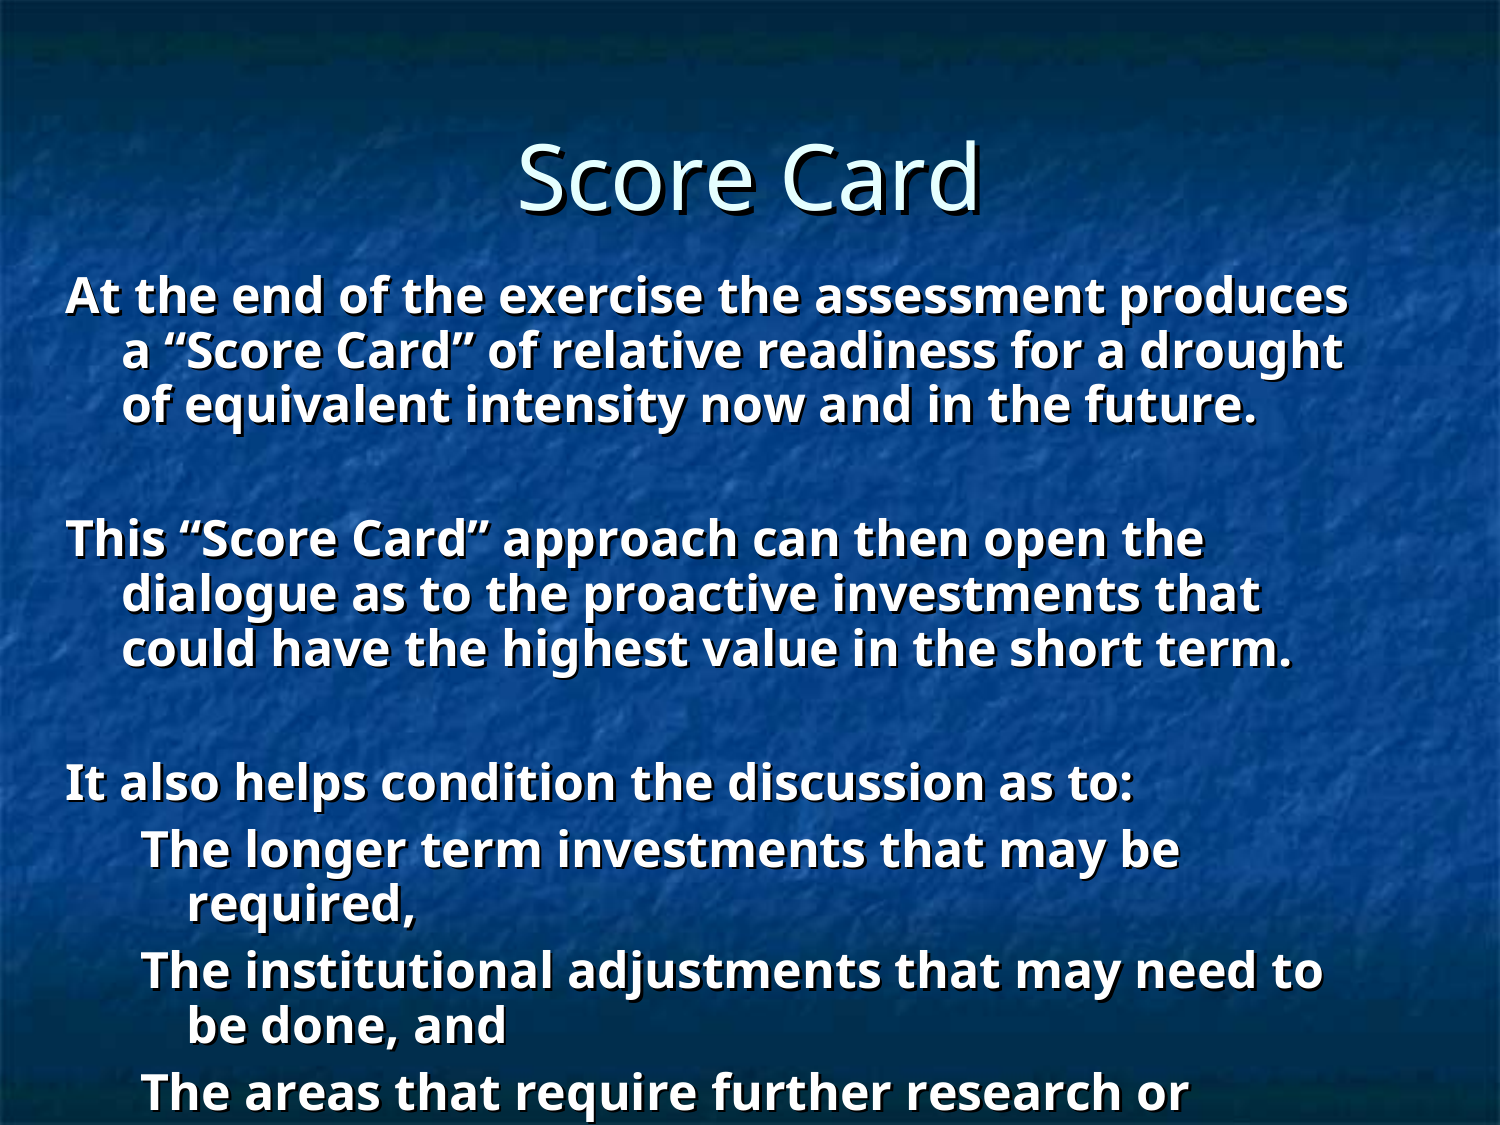

Score Card
At the end of the exercise the assessment produces a “Score Card” of relative readiness for a drought of equivalent intensity now and in the future.
This “Score Card” approach can then open the dialogue as to the proactive investments that could have the highest value in the short term.
It also helps condition the discussion as to:
The longer term investments that may be required,
The institutional adjustments that may need to be done, and
The areas that require further research or technical transfer.